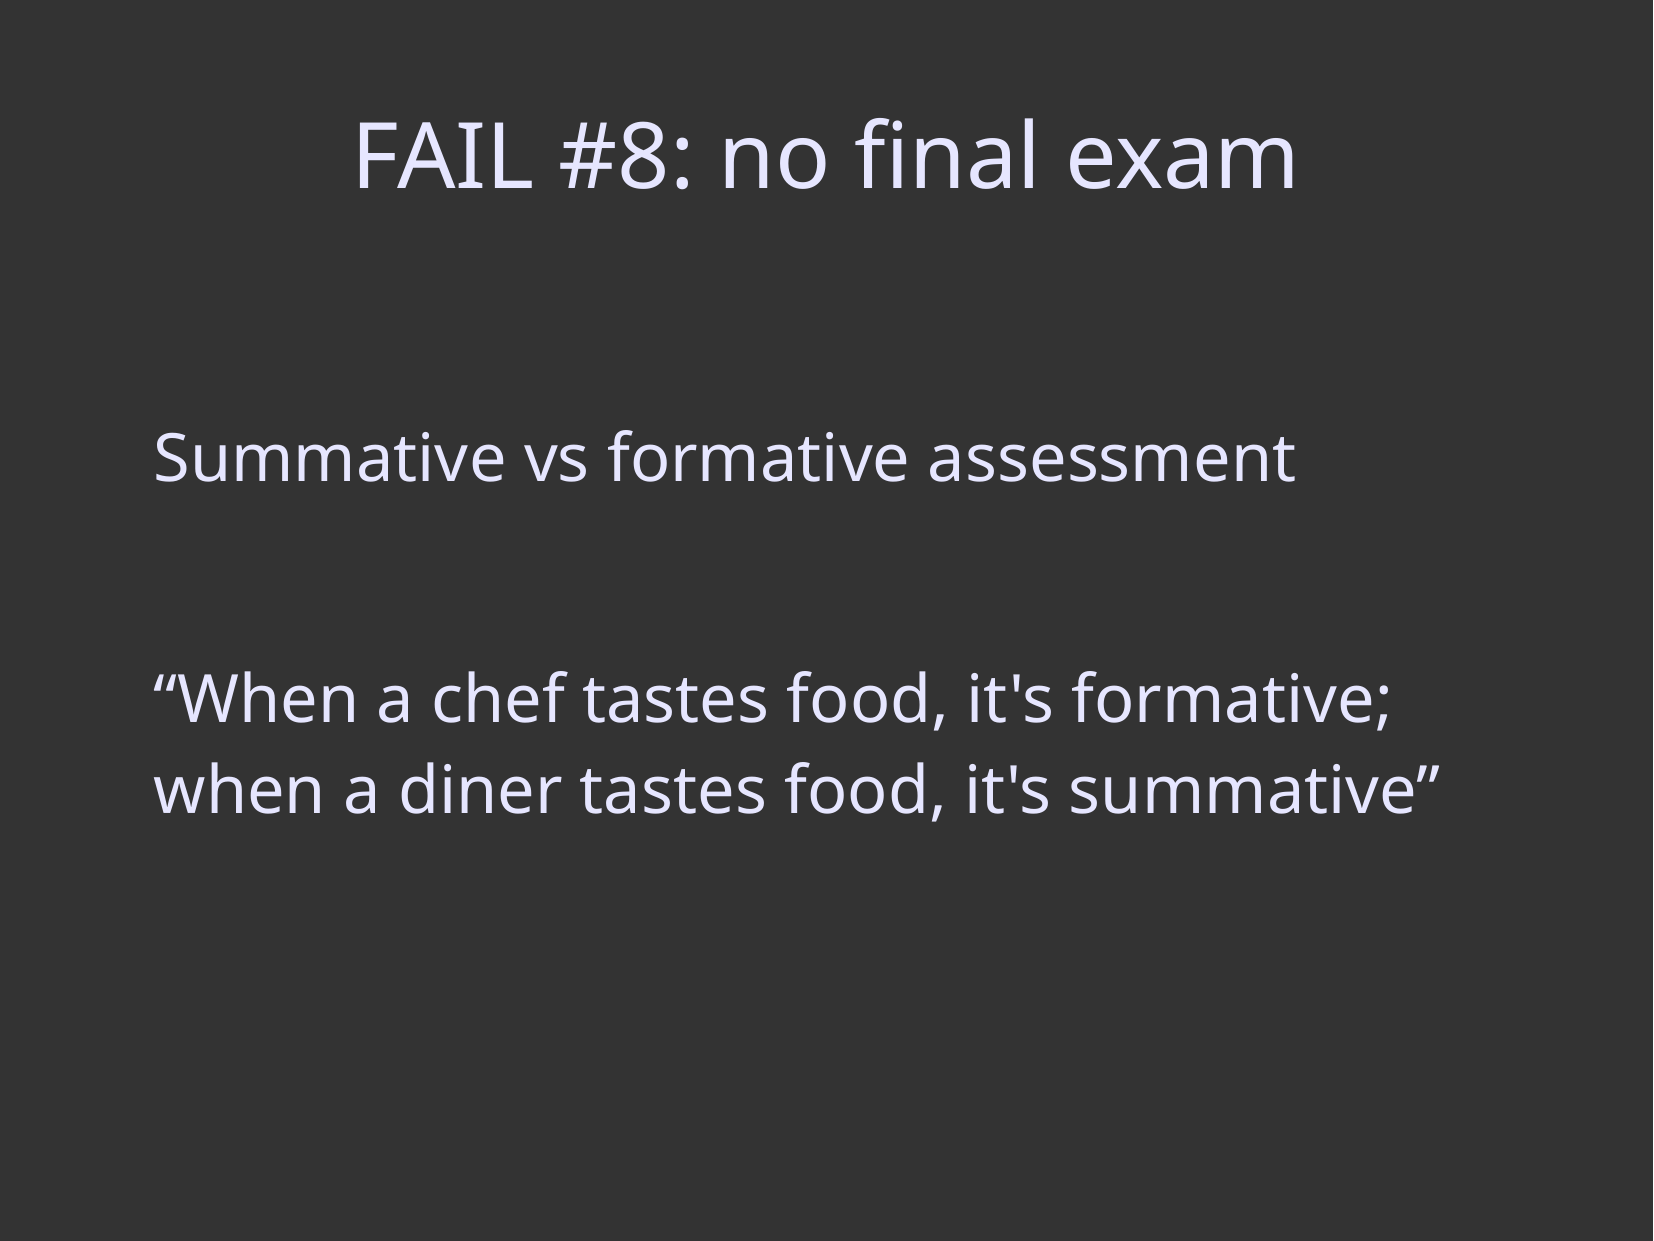

# FAIL #8: no final exam
Summative vs formative assessment
“When a chef tastes food, it's formative; when a diner tastes food, it's summative”